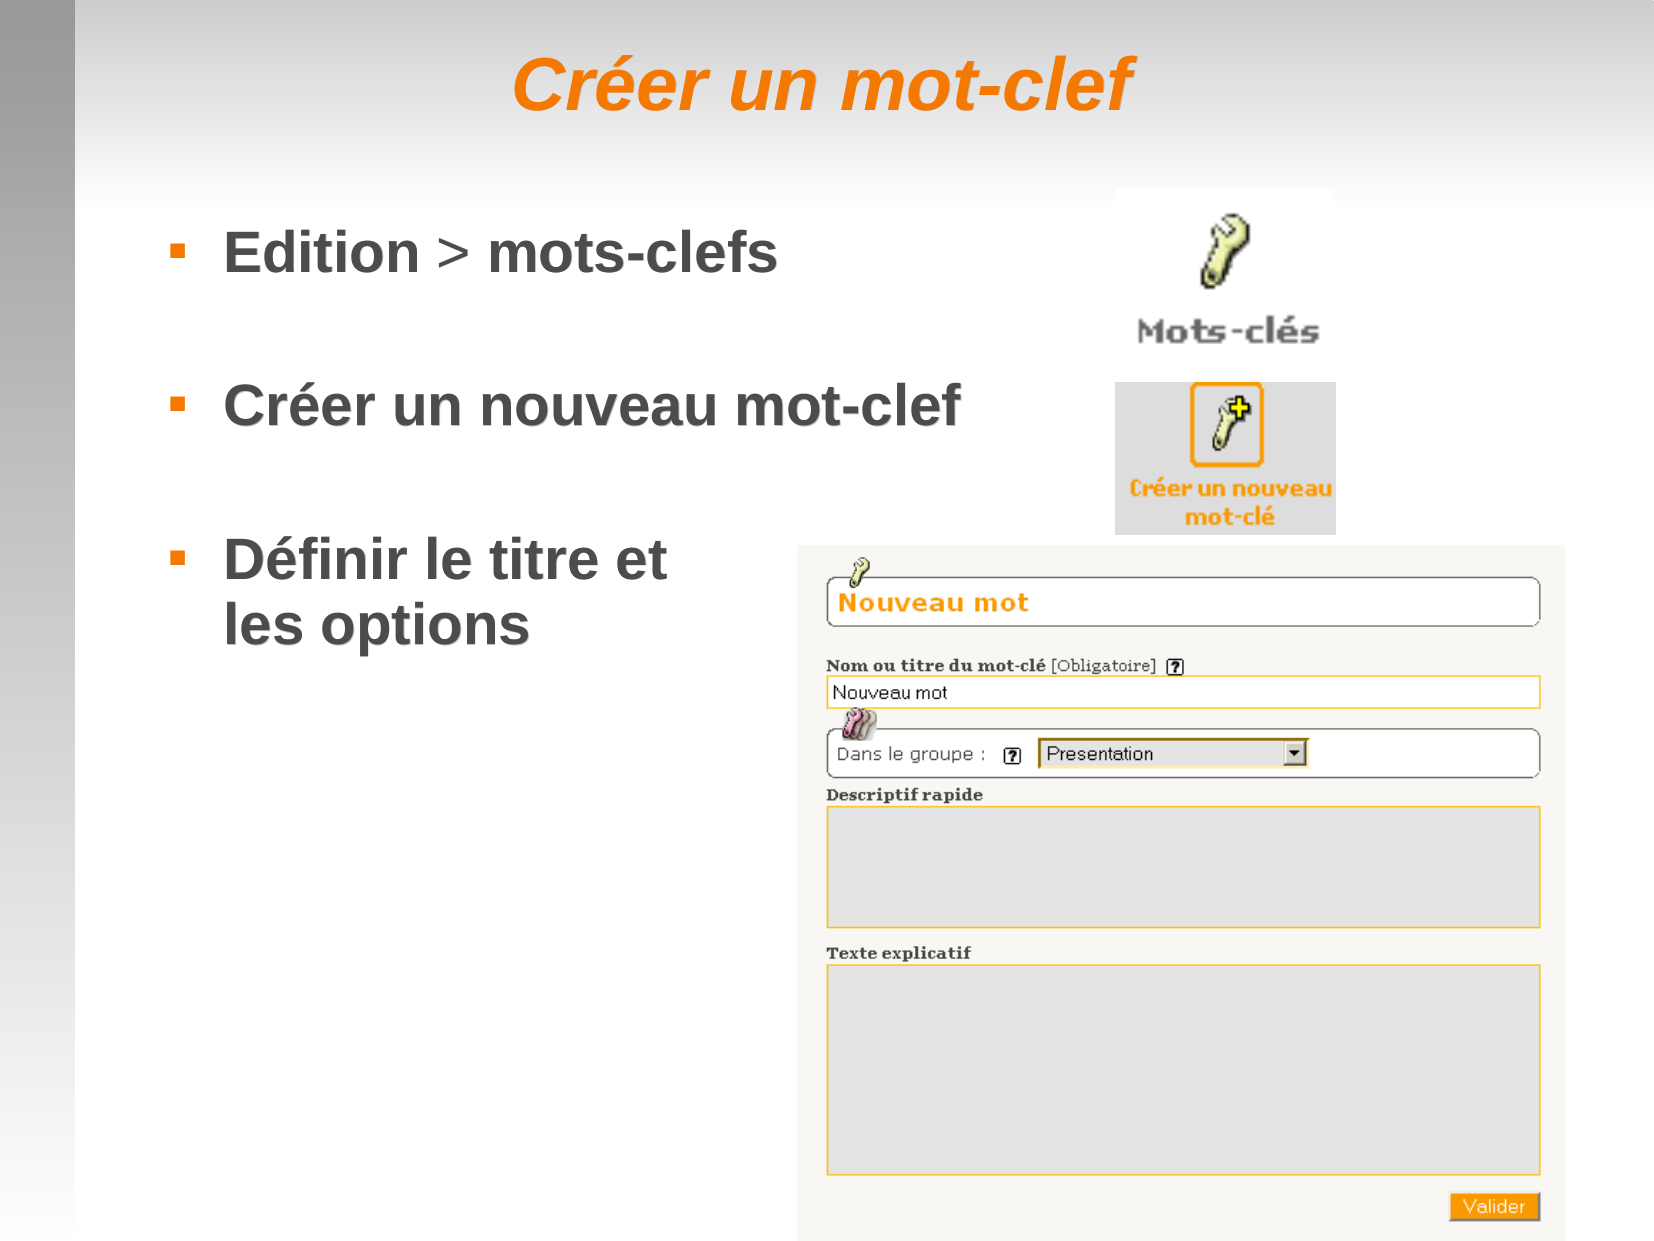

# Créer un mot-clef
Edition > mots-clefs
Créer un nouveau mot-clef
Définir le titre et
les options